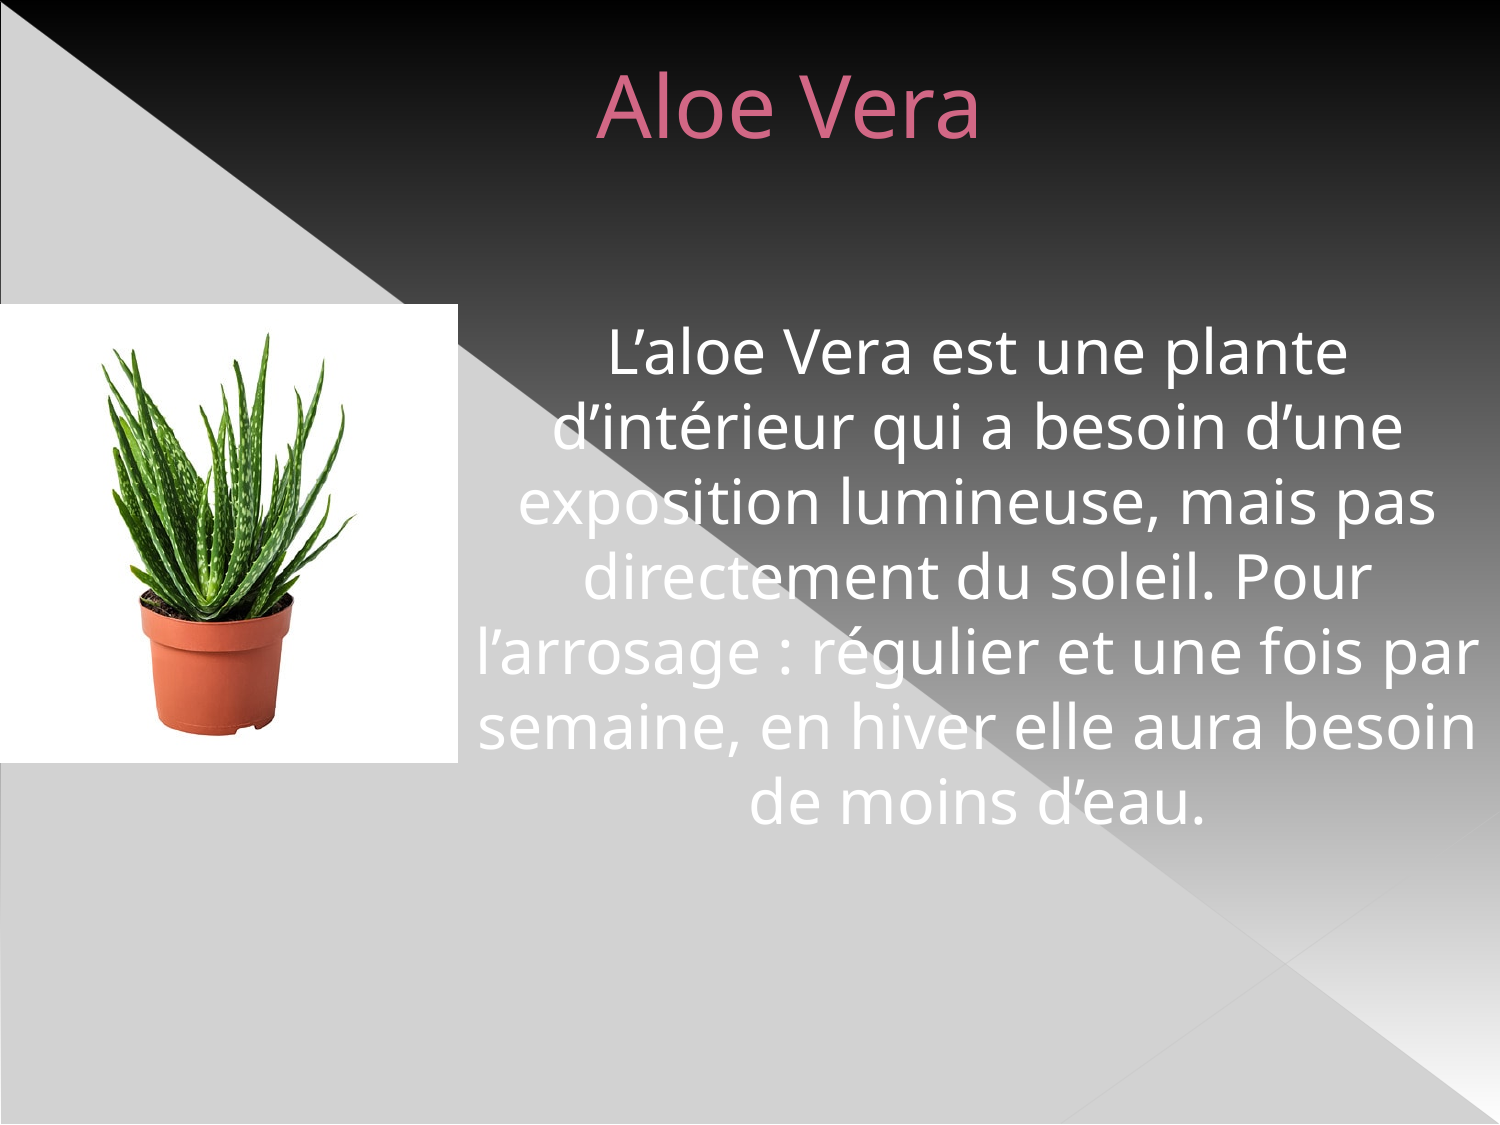

# Aloe Vera
L’aloe Vera est une plante d’intérieur qui a besoin d’une exposition lumineuse, mais pas directement du soleil. Pour l’arrosage : régulier et une fois par semaine, en hiver elle aura besoin de moins d’eau.